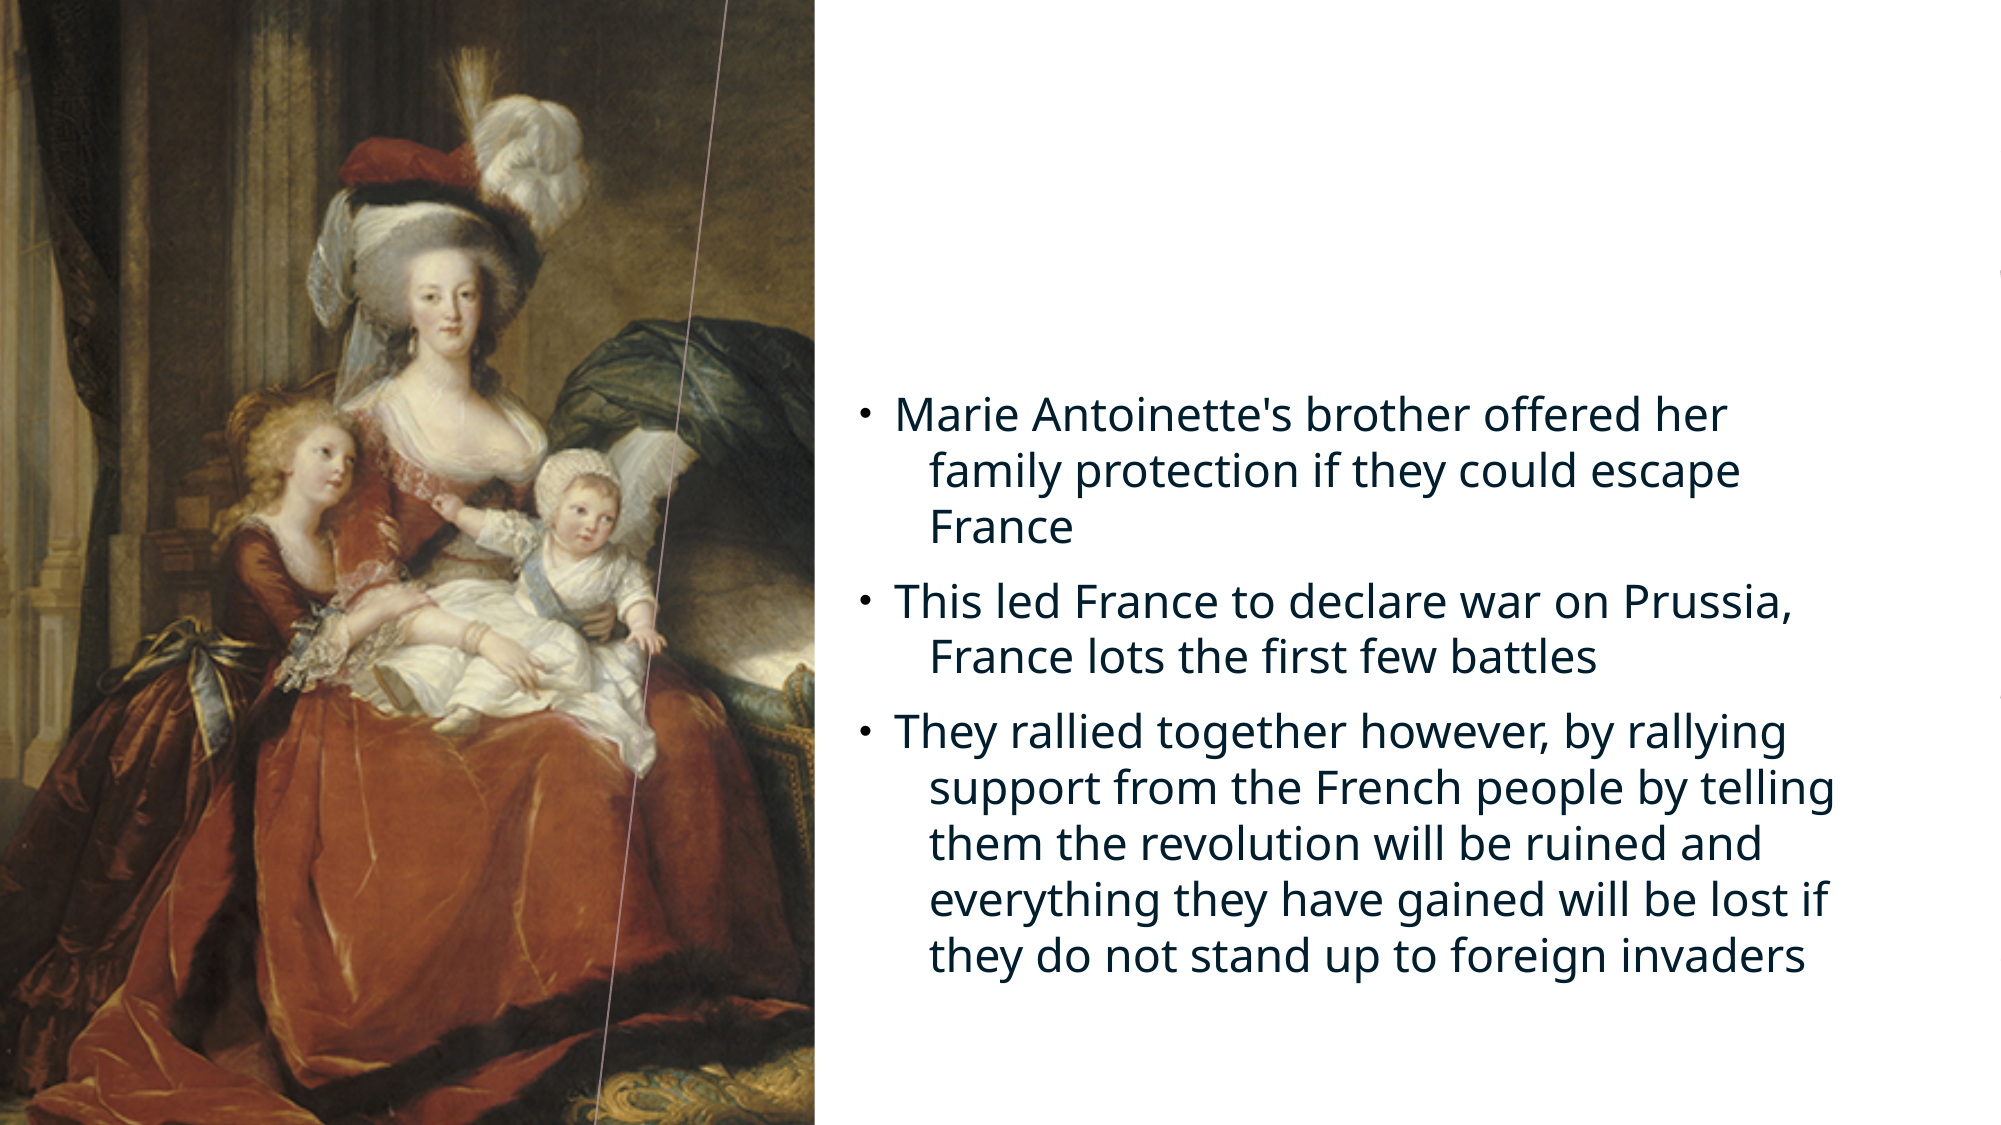

# Marie Antoinette's brother offered her family protection if they could escape France
This led France to declare war on Prussia, France lots the first few battles
They rallied together however, by rallying support from the French people by telling them the revolution will be ruined and everything they have gained will be lost if they do not stand up to foreign invaders